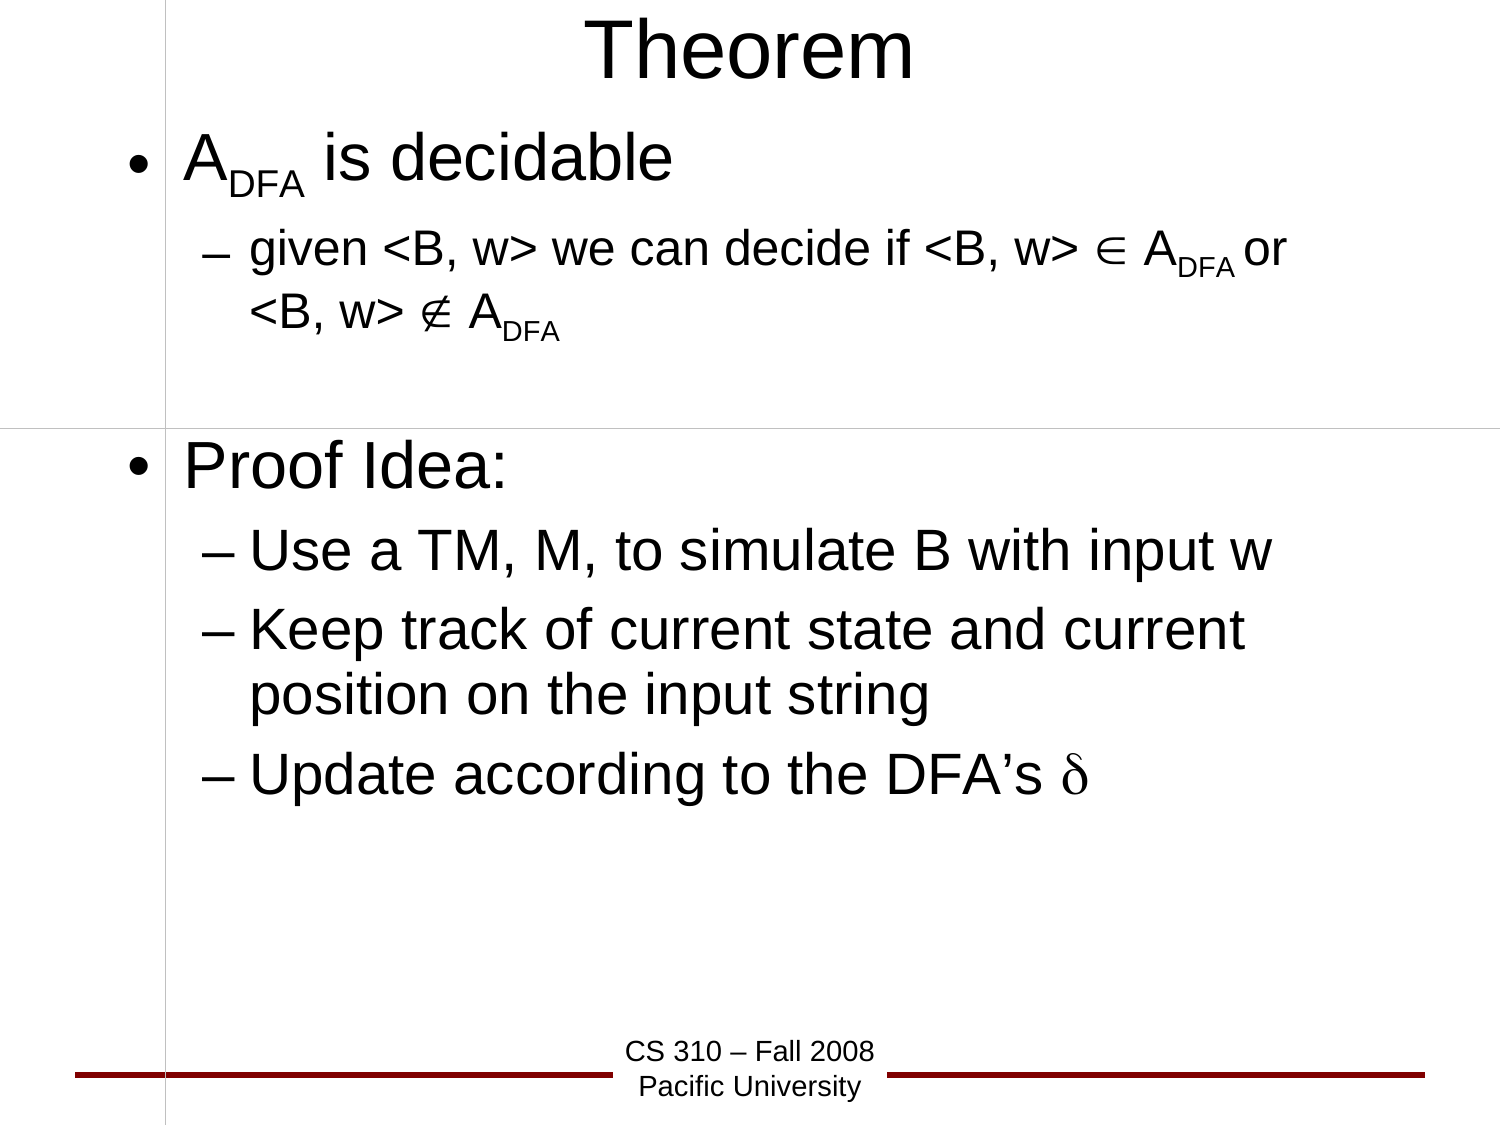

# Theorem
ADFA is decidable
given <B, w> we can decide if <B, w>  ADFA or <B, w>  ADFA
Proof Idea:
Use a TM, M, to simulate B with input w
Keep track of current state and current position on the input string
Update according to the DFA’s 